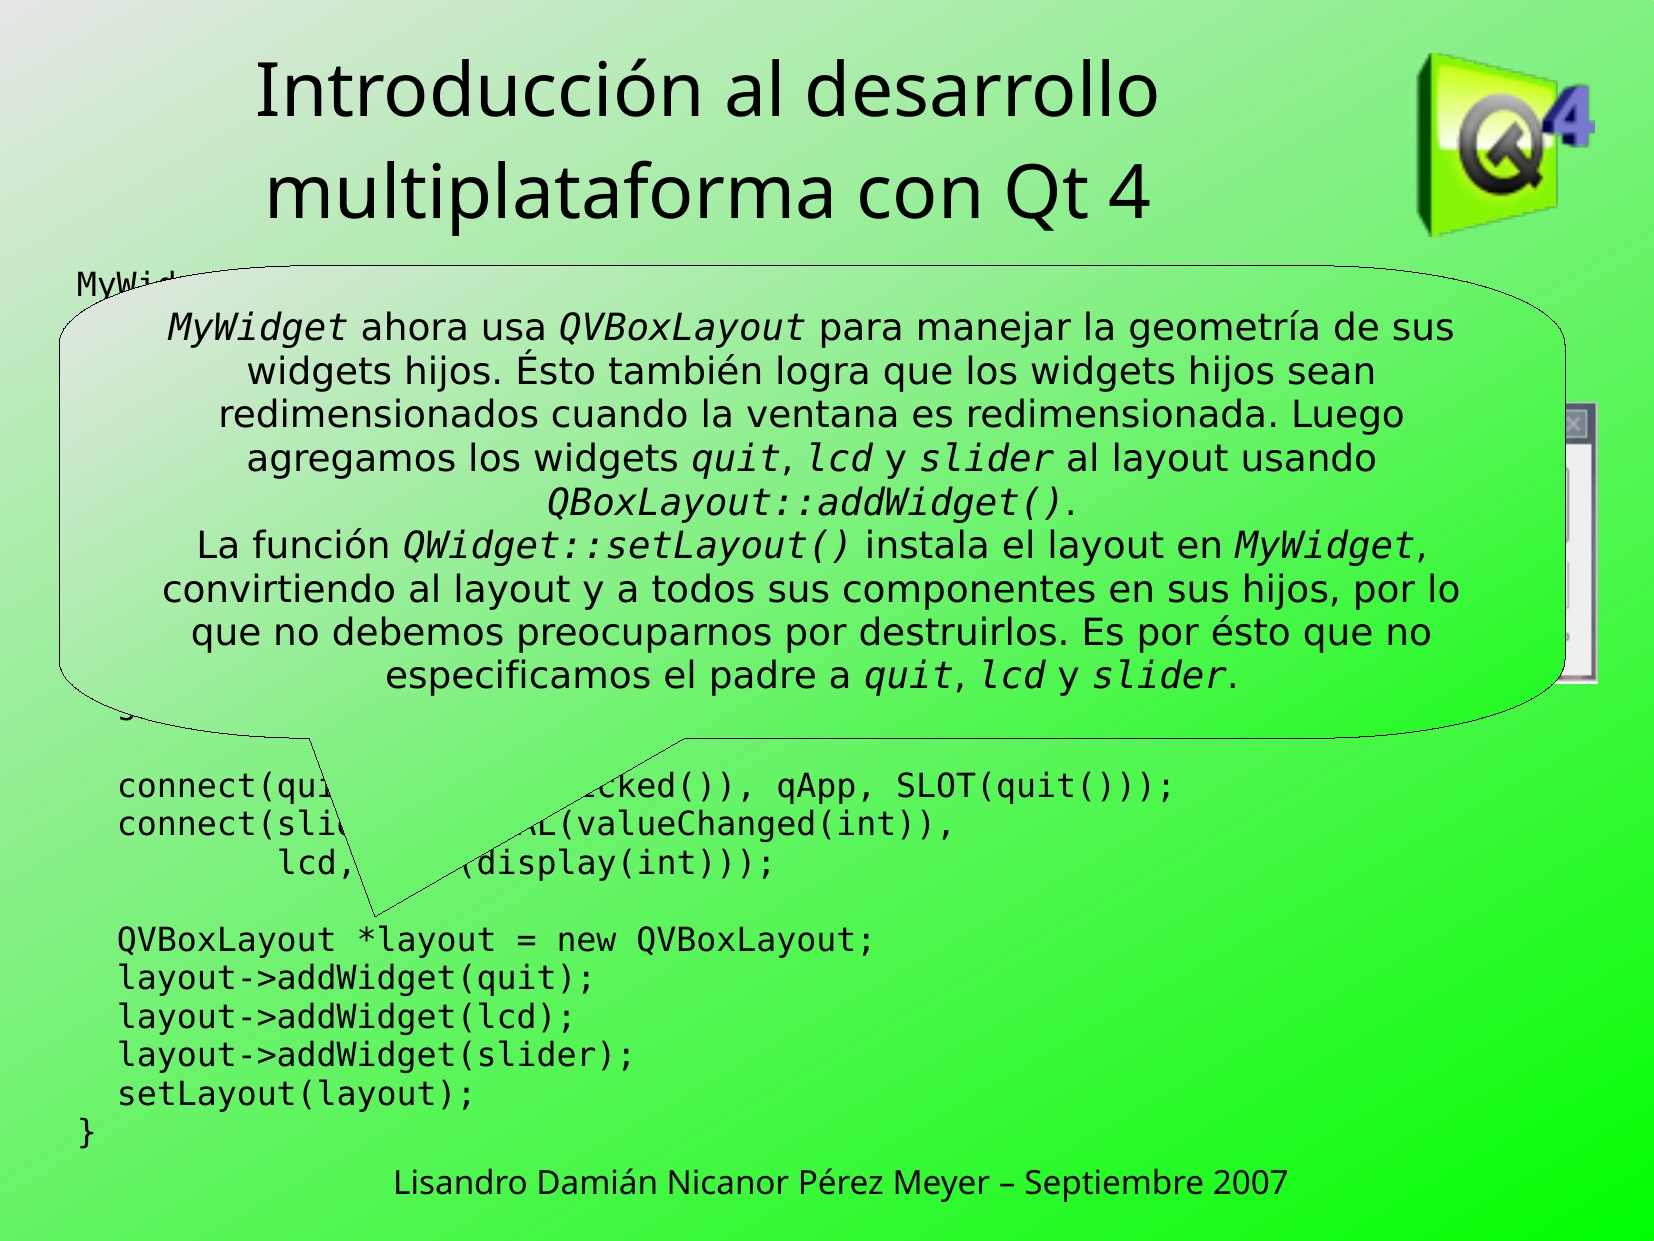

# Introducción al desarrollo multiplataforma con Qt 4
MyWidget ahora usa QVBoxLayout para manejar la geometría de sus widgets hijos. Ésto también logra que los widgets hijos sean redimensionados cuando la ventana es redimensionada. Luego agregamos los widgets quit, lcd y slider al layout usando QBoxLayout::addWidget().
La función QWidget::setLayout() instala el layout en MyWidget, convirtiendo al layout y a todos sus componentes en sus hijos, por lo que no debemos preocuparnos por destruirlos. Es por ésto que no especificamos el padre a quit, lcd y slider.
MyWidget::MyWidget(QWidget *parent)
 : QWidget(parent)
{
 QPushButton *quit = new QPushButton(tr("Quit"));
 quit->setFont(QFont("Times", 18, QFont::Bold));
 QLCDNumber *lcd = new QLCDNumber(2);
 lcd->setSegmentStyle(QLCDNumber::Filled);
 QSlider *slider = new QSlider(Qt::Horizontal);
 slider->setRange(0, 99);
 slider->setValue(0);
 connect(quit, SIGNAL(clicked()), qApp, SLOT(quit()));
 connect(slider, SIGNAL(valueChanged(int)),
 lcd, SLOT(display(int)));
 QVBoxLayout *layout = new QVBoxLayout;
 layout->addWidget(quit);
 layout->addWidget(lcd);
 layout->addWidget(slider);
 setLayout(layout);
}
Lisandro Damián Nicanor Pérez Meyer – Septiembre 2007